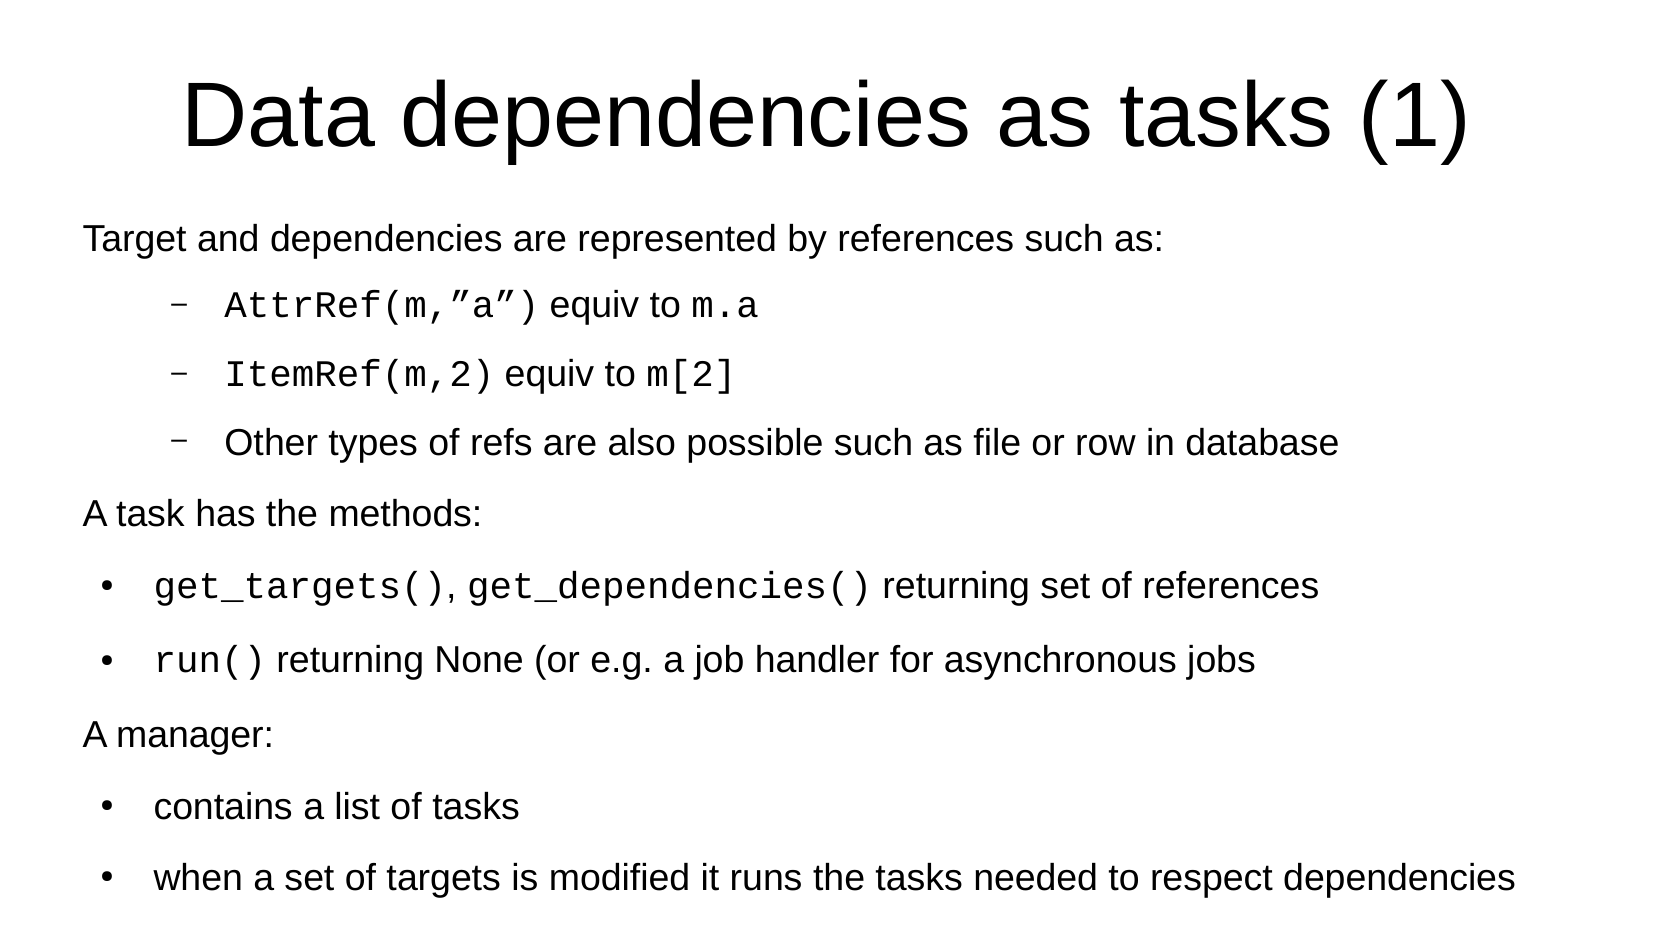

# Data dependencies as tasks (1)
Target and dependencies are represented by references such as:
AttrRef(m,”a”) equiv to m.a
ItemRef(m,2) equiv to m[2]
Other types of refs are also possible such as file or row in database
A task has the methods:
get_targets(), get_dependencies() returning set of references
run() returning None (or e.g. a job handler for asynchronous jobs
A manager:
contains a list of tasks
when a set of targets is modified it runs the tasks needed to respect dependencies